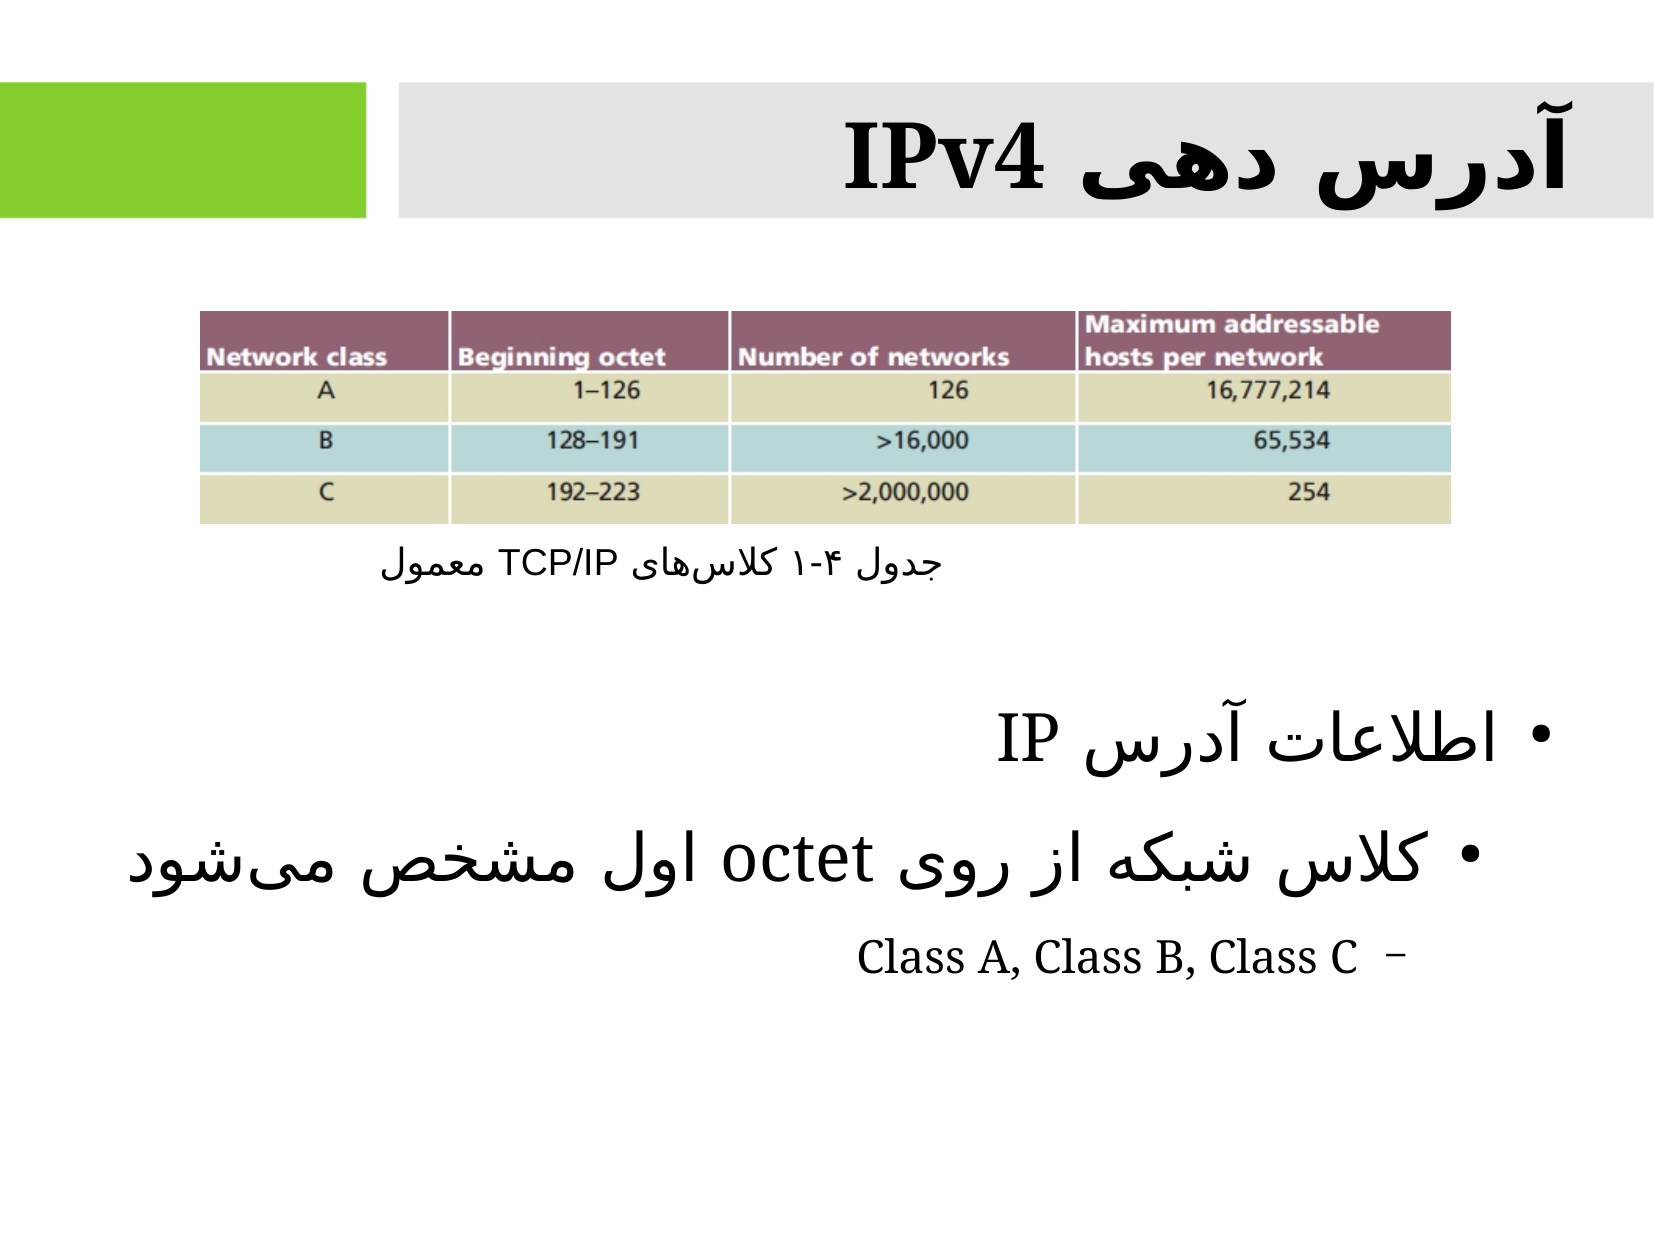

# آدرس دهی IPv4
جدول ۴-۱ کلاس‌های TCP/IP معمول
اطلاعات آدرس IP
کلاس شبکه از روی octet اول مشخص می‌شود
Class A, Class B, Class C